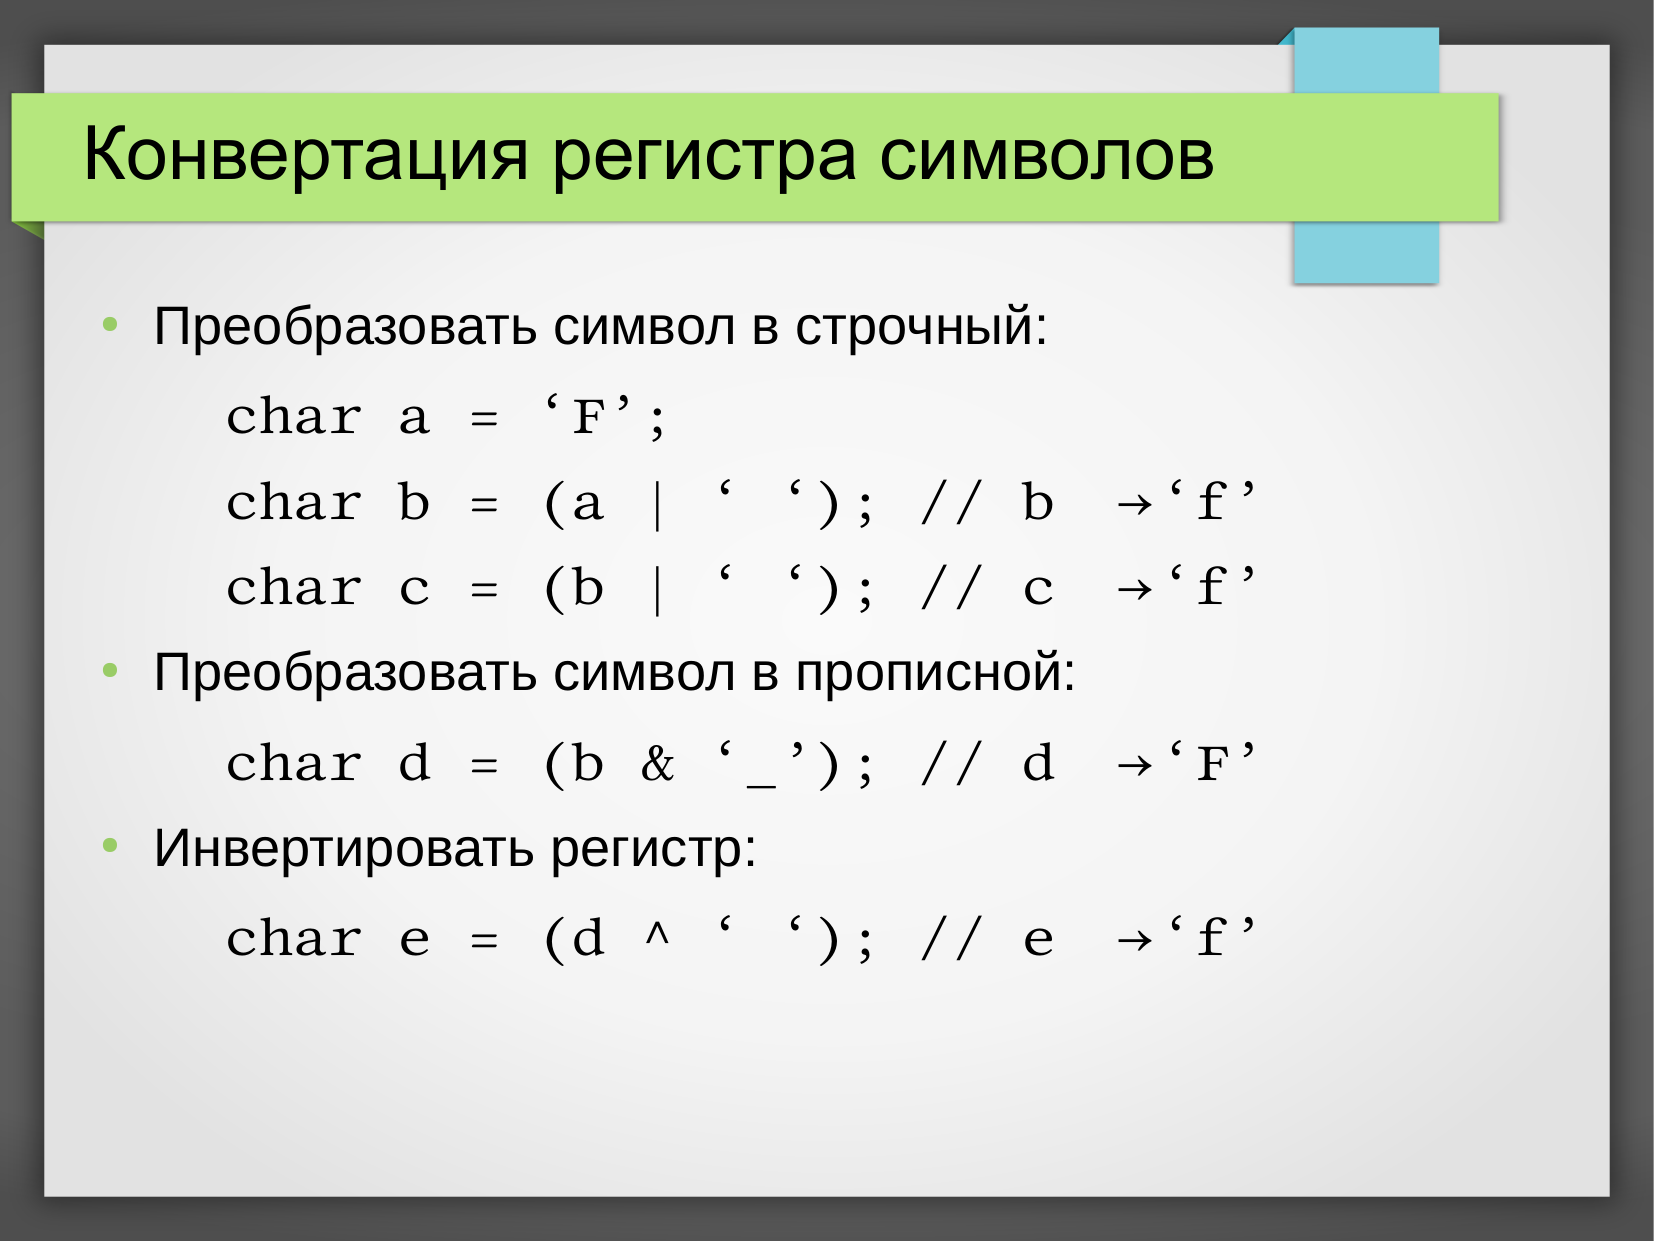

# Конвертация регистра символов
Преобразовать символ в строчный:
char a = ‘F’;
char b = (a | ‘ ‘); // b → ‘f’
char c = (b | ‘ ‘); // c → ‘f’
Преобразовать символ в прописной:
char d = (b & ‘_’); // d → ‘F’
Инвертировать регистр:
char e = (d ^ ‘ ‘); // e → ‘f’